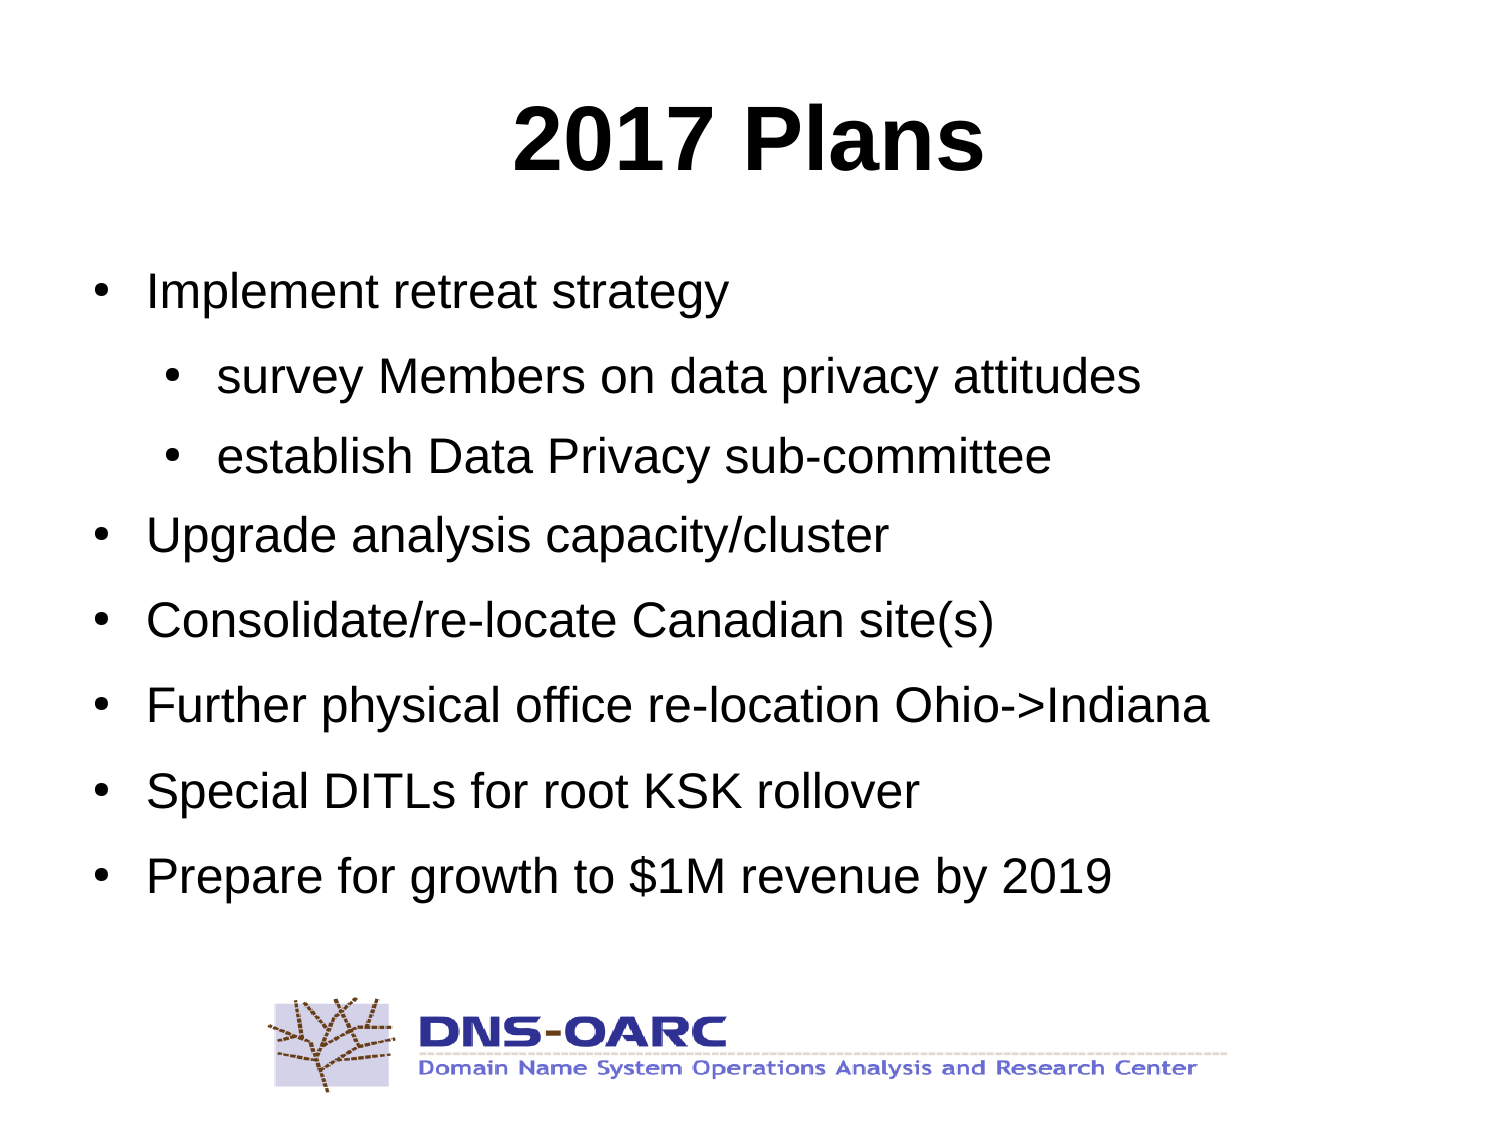

# 2017 Plans
Implement retreat strategy
survey Members on data privacy attitudes
establish Data Privacy sub-committee
Upgrade analysis capacity/cluster
Consolidate/re-locate Canadian site(s)
Further physical office re-location Ohio->Indiana
Special DITLs for root KSK rollover
Prepare for growth to $1M revenue by 2019